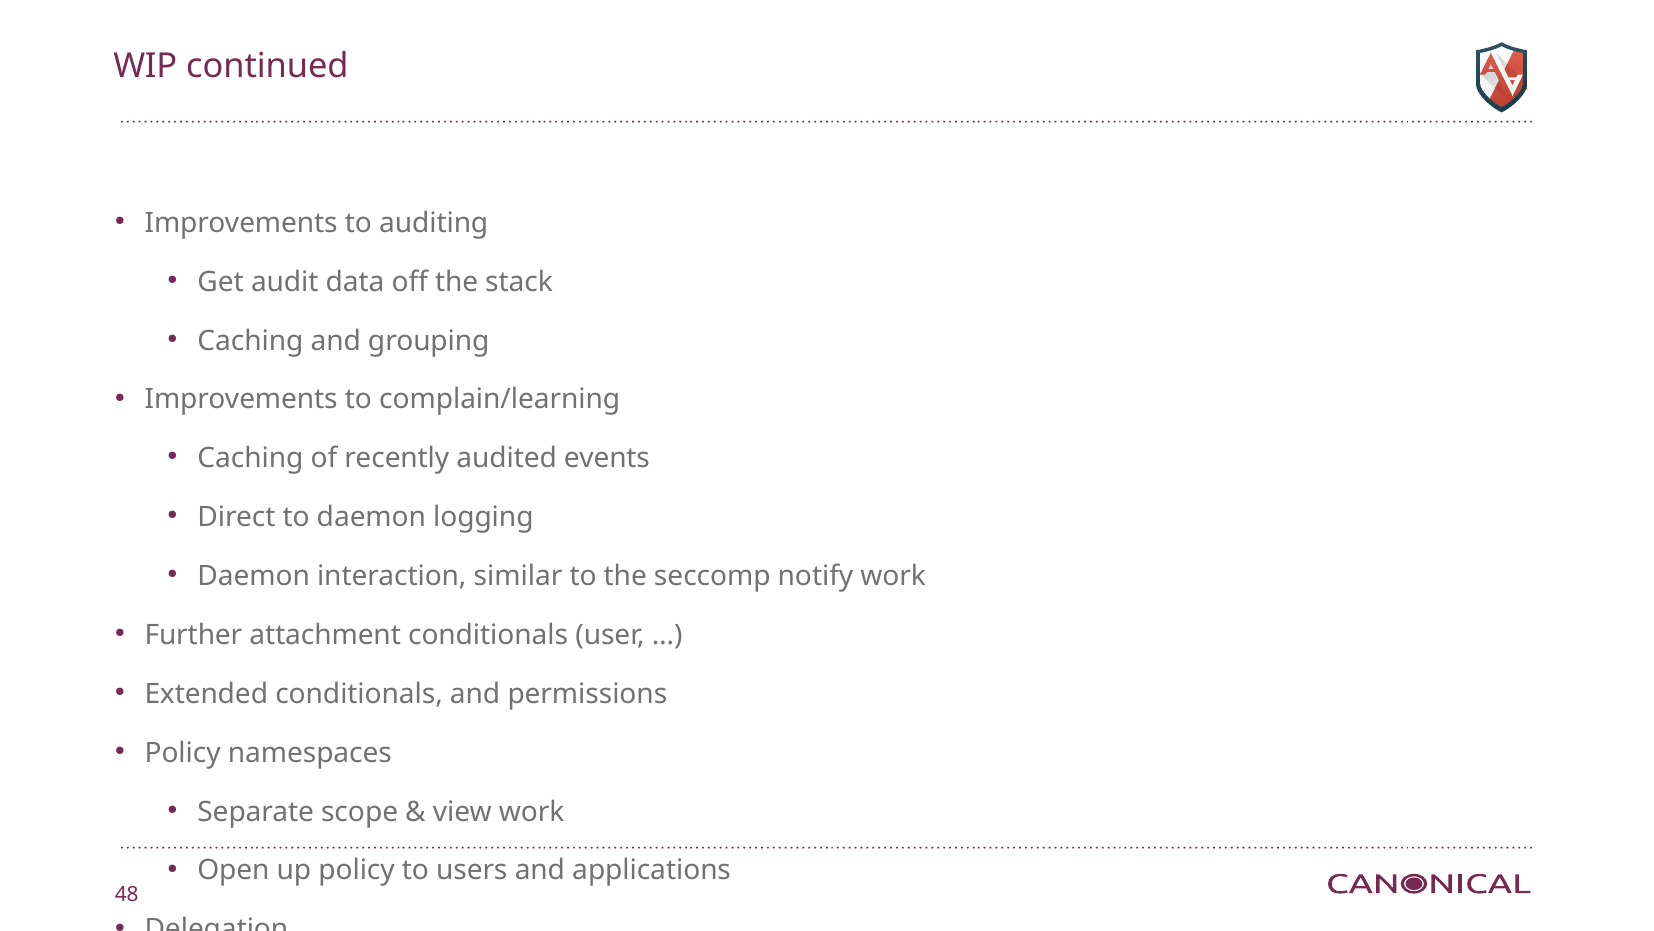

# WIP continued
Improvements to auditing
Get audit data off the stack
Caching and grouping
Improvements to complain/learning
Caching of recently audited events
Direct to daemon logging
Daemon interaction, similar to the seccomp notify work
Further attachment conditionals (user, …)
Extended conditionals, and permissions
Policy namespaces
Separate scope & view work
Open up policy to users and applications
Delegation